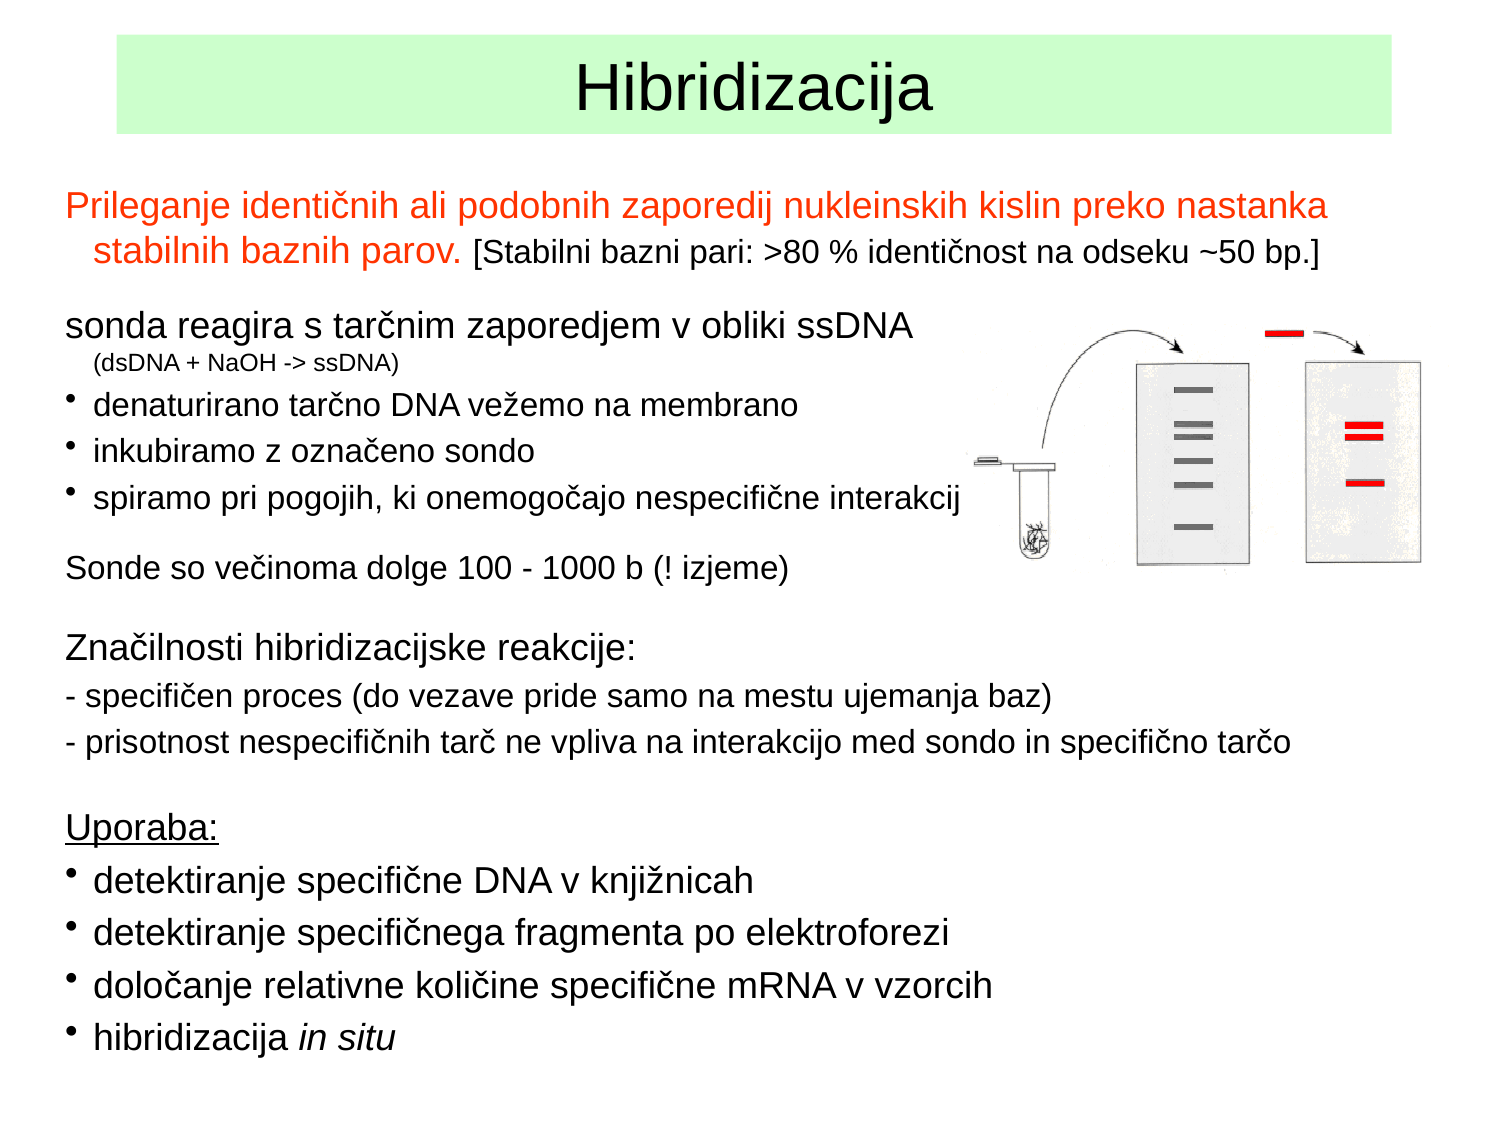

# Hibridizacija
Prileganje identičnih ali podobnih zaporedij nukleinskih kislin preko nastanka stabilnih baznih parov. [Stabilni bazni pari: >80 % identičnost na odseku ~50 bp.]
sonda reagira s tarčnim zaporedjem v obliki ssDNA
(dsDNA + NaOH -> ssDNA)
denaturirano tarčno DNA vežemo na membrano
inkubiramo z označeno sondo
spiramo pri pogojih, ki onemogočajo nespecifične interakcije
Sonde so večinoma dolge 100 - 1000 b (! izjeme)
Značilnosti hibridizacijske reakcije:
- specifičen proces (do vezave pride samo na mestu ujemanja baz)
- prisotnost nespecifičnih tarč ne vpliva na interakcijo med sondo in specifično tarčo
Uporaba:
detektiranje specifične DNA v knjižnicah
detektiranje specifičnega fragmenta po elektroforezi
določanje relativne količine specifične mRNA v vzorcih
hibridizacija in situ